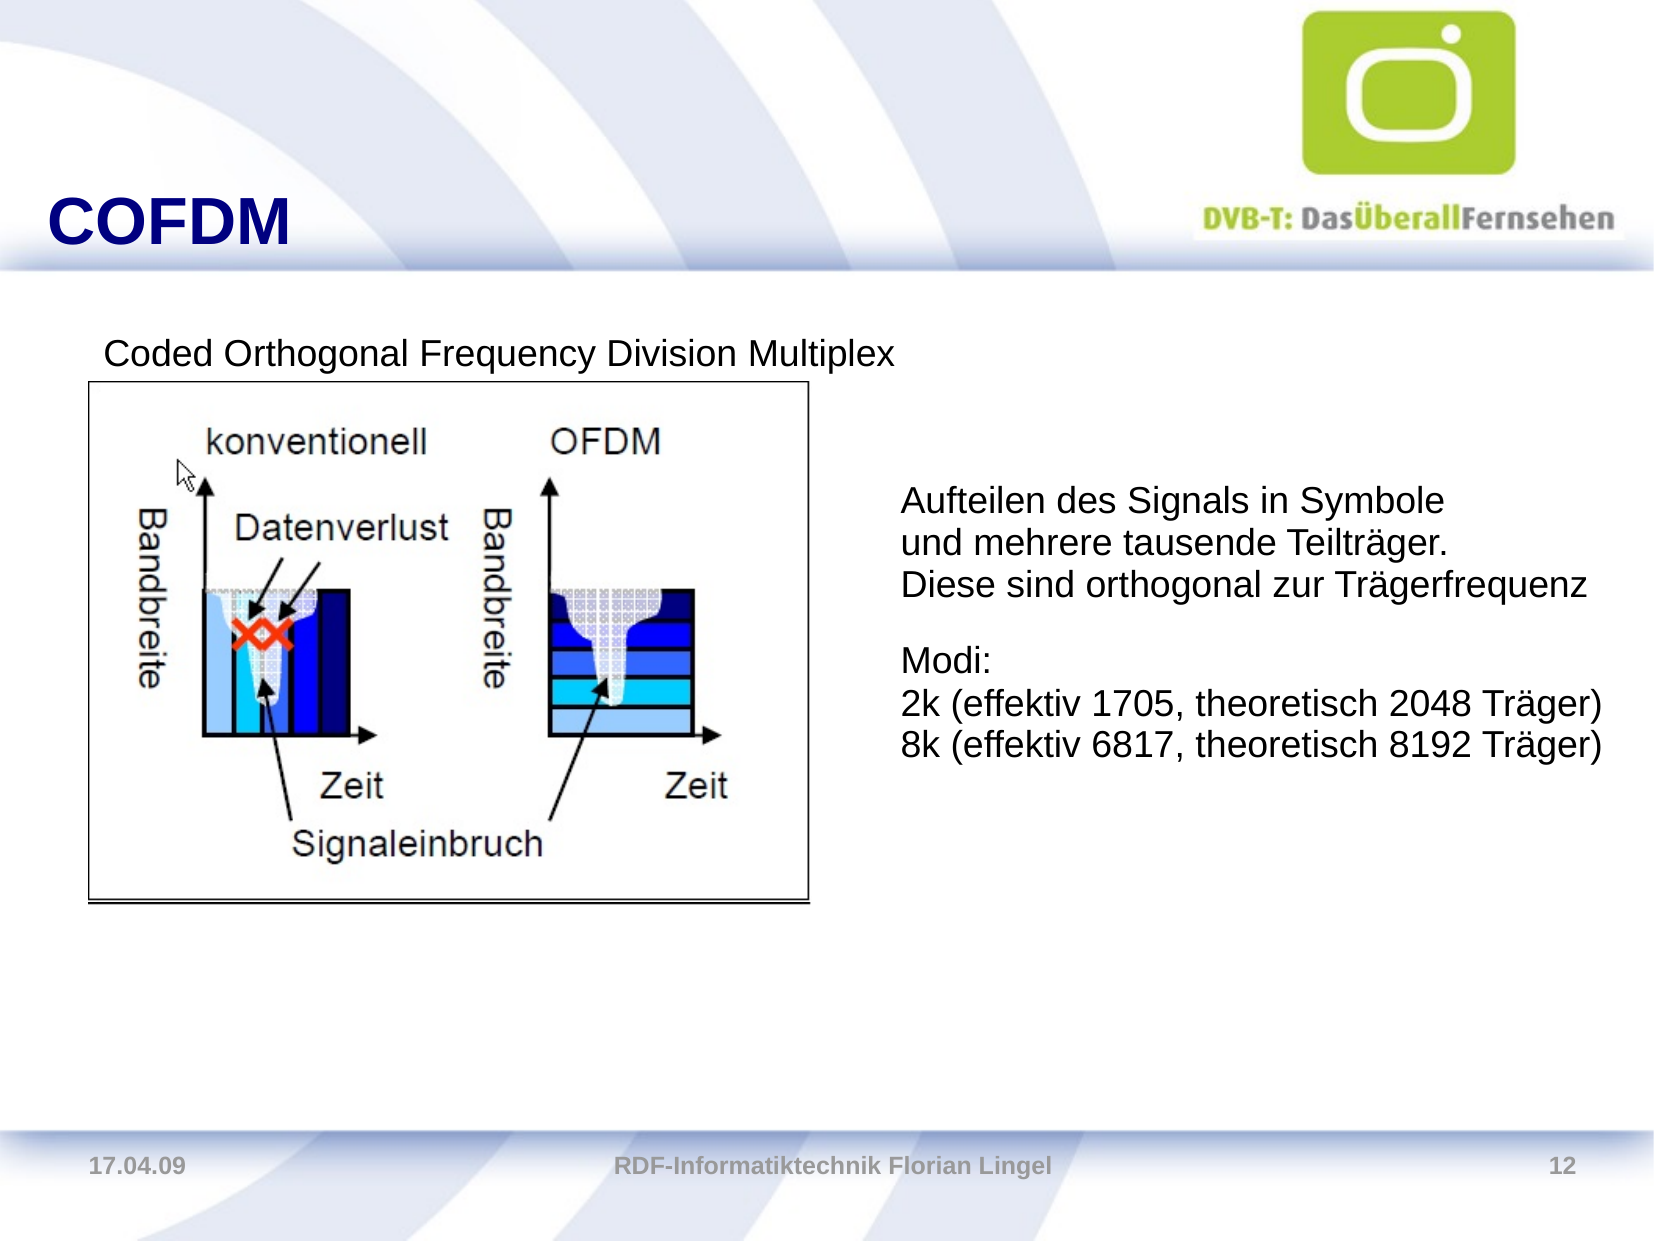

# COFDM
Coded Orthogonal Frequency Division Multiplex
Aufteilen des Signals in Symbole
und mehrere tausende Teilträger.
Diese sind orthogonal zur Trägerfrequenz
Modi:
2k (effektiv 1705, theoretisch 2048 Träger)
8k (effektiv 6817, theoretisch 8192 Träger)
17.04.09
RDF-Informatiktechnik Florian Lingel
12